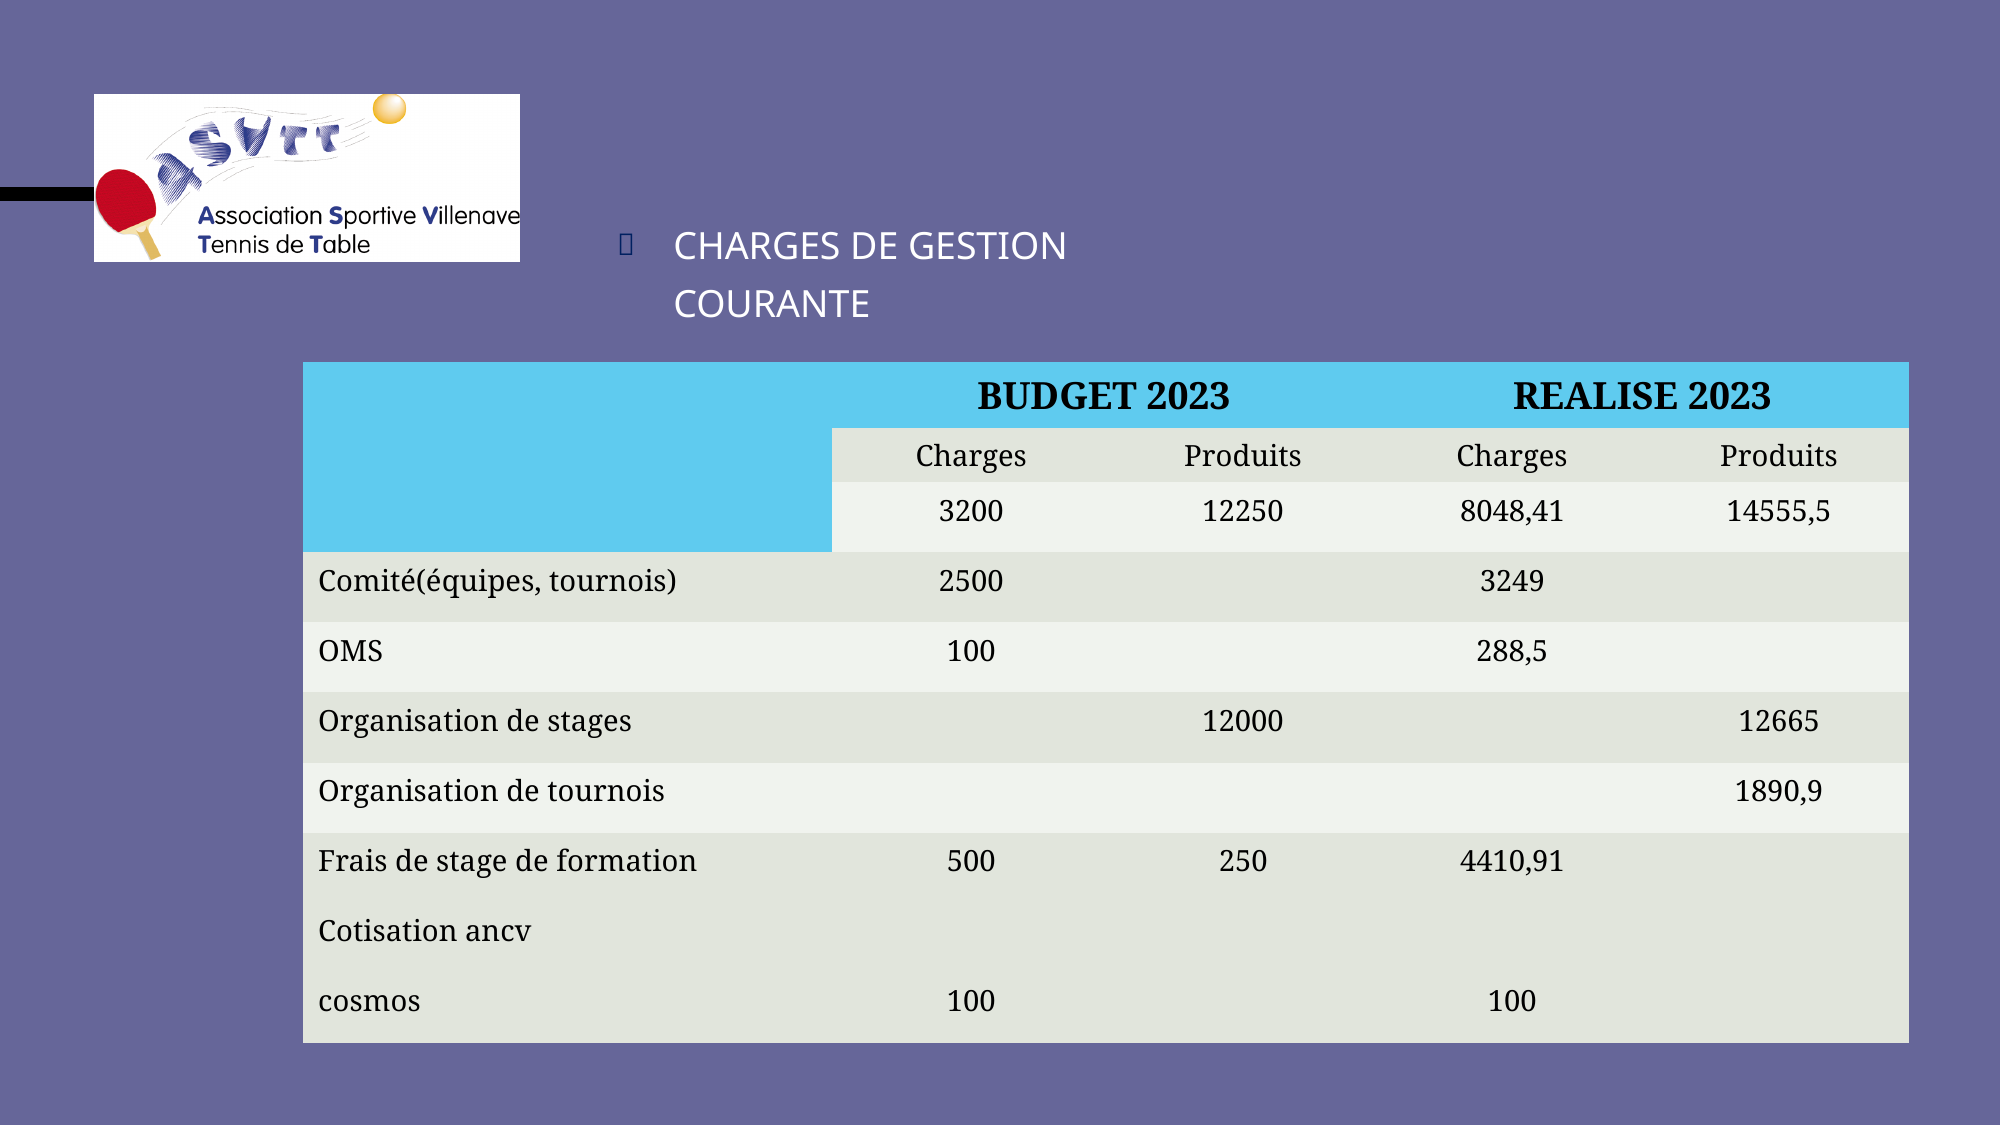

# CHARGES DE GESTION COURANTE
| | BUDGET 2023 | | REALISE 2023 | |
| --- | --- | --- | --- | --- |
| | Charges | Produits | Charges | Produits |
| | 3200 | 12250 | 8048,41 | 14555,5 |
| Comité(équipes, tournois) | 2500 | | 3249 | |
| OMS | 100 | | 288,5 | |
| Organisation de stages | | 12000 | | 12665 |
| Organisation de tournois | | | | 1890,9 |
| Frais de stage de formation | 500 | 250 | 4410,91 | |
| Cotisation ancv | | | | |
| cosmos | 100 | | 100 | |